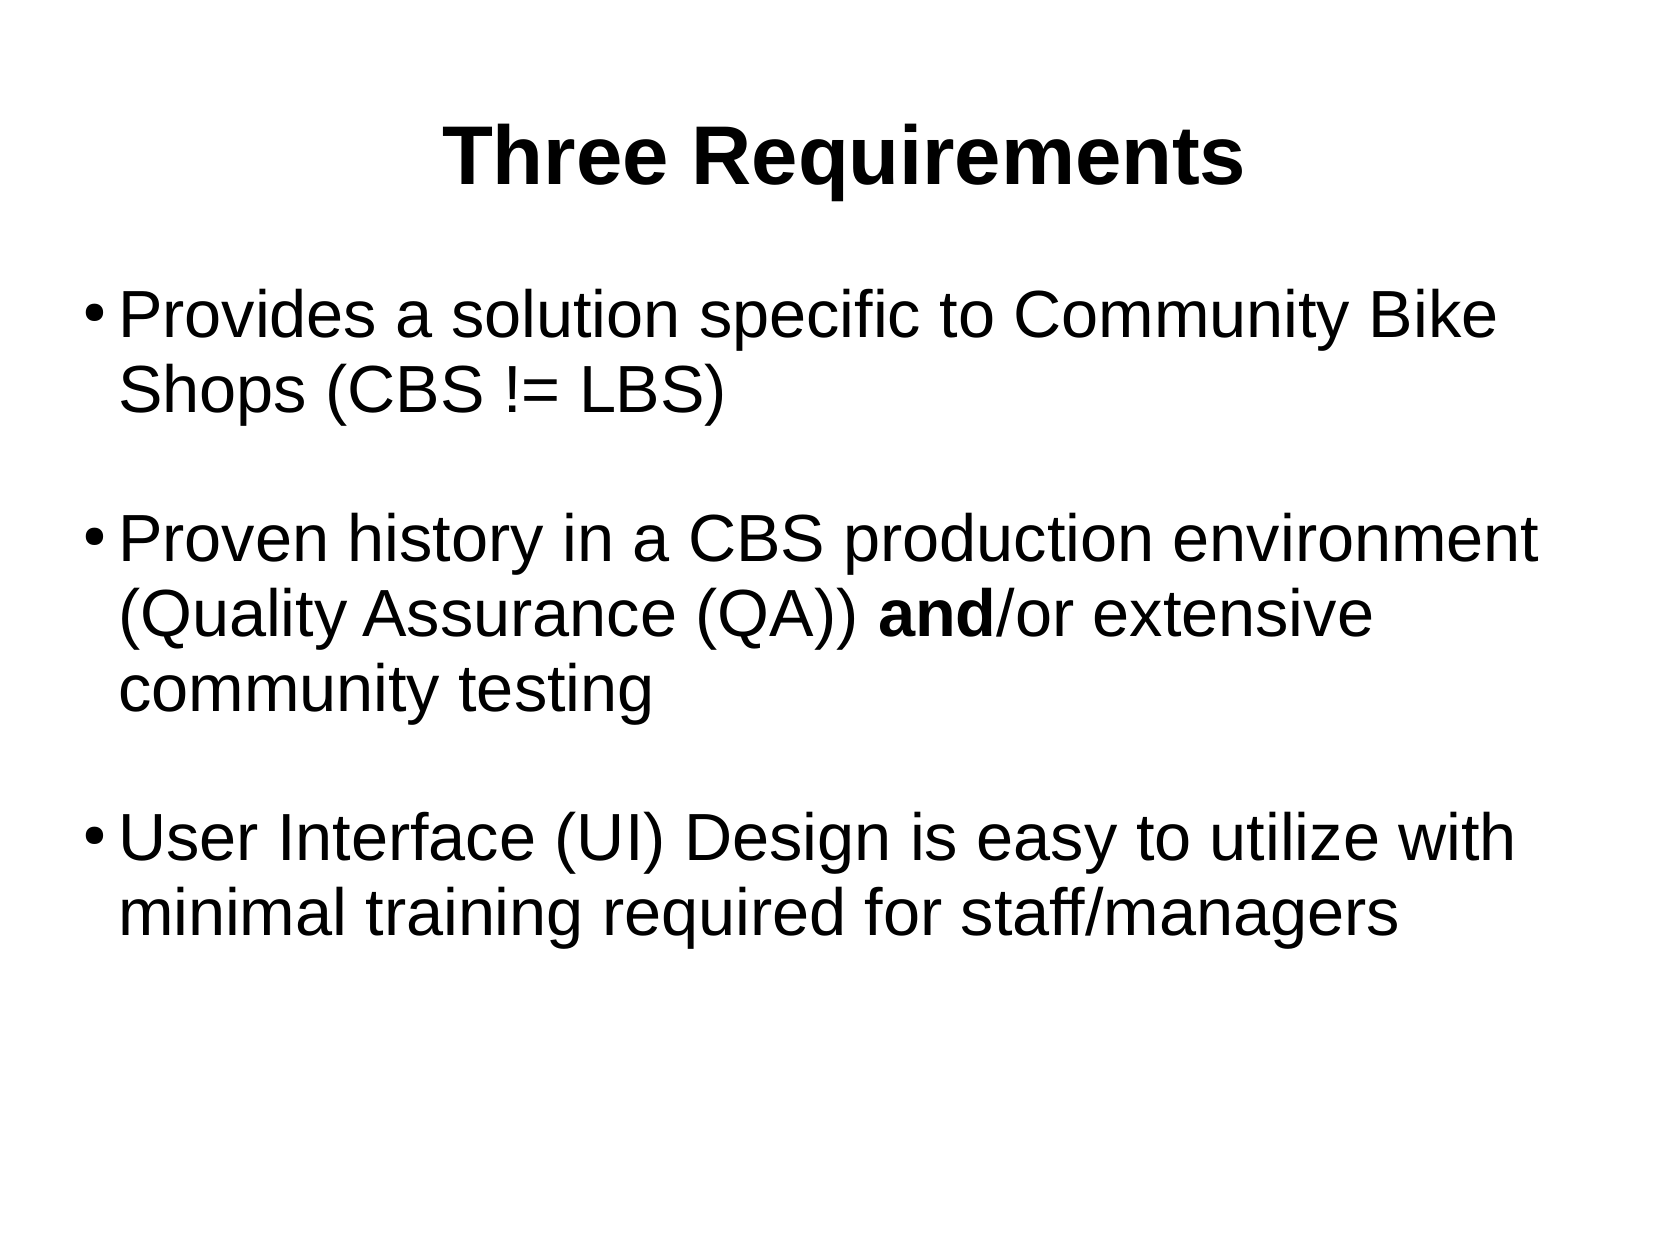

# Three Requirements
Provides a solution specific to Community Bike Shops (CBS != LBS)
Proven history in a CBS production environment (Quality Assurance (QA)) and/or extensive community testing
User Interface (UI) Design is easy to utilize with minimal training required for staff/managers